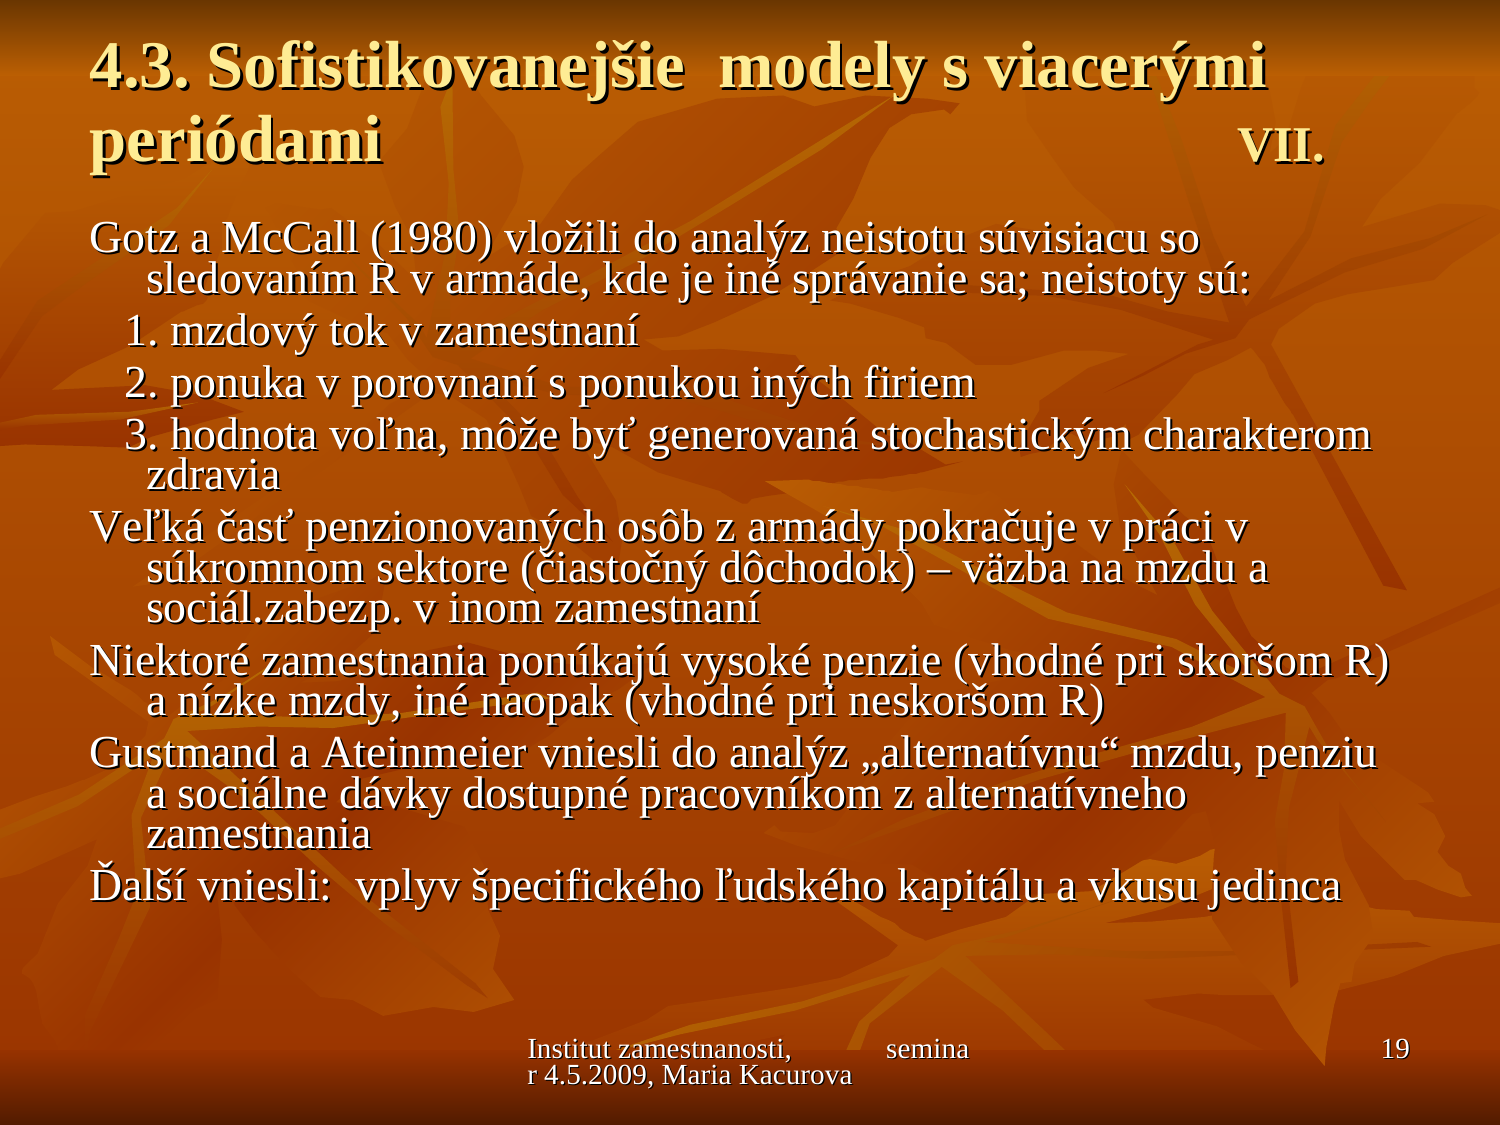

# 4.3. Sofistikovanejšie modely s viacerými periódami VII.
Gotz a McCall (1980) vložili do analýz neistotu súvisiacu so sledovaním R v armáde, kde je iné správanie sa; neistoty sú:
 1. mzdový tok v zamestnaní
 2. ponuka v porovnaní s ponukou iných firiem
 3. hodnota voľna, môže byť generovaná stochastickým charakterom zdravia
Veľká časť penzionovaných osôb z armády pokračuje v práci v súkromnom sektore (čiastočný dôchodok) – väzba na mzdu a sociál.zabezp. v inom zamestnaní
Niektoré zamestnania ponúkajú vysoké penzie (vhodné pri skoršom R) a nízke mzdy, iné naopak (vhodné pri neskoršom R)
Gustmand a Ateinmeier vniesli do analýz „alternatívnu“ mzdu, penziu a sociálne dávky dostupné pracovníkom z alternatívneho zamestnania
Ďalší vniesli: vplyv špecifického ľudského kapitálu a vkusu jedinca
Institut zamestnanosti, seminar 4.5.2009, Maria Kacurova
19